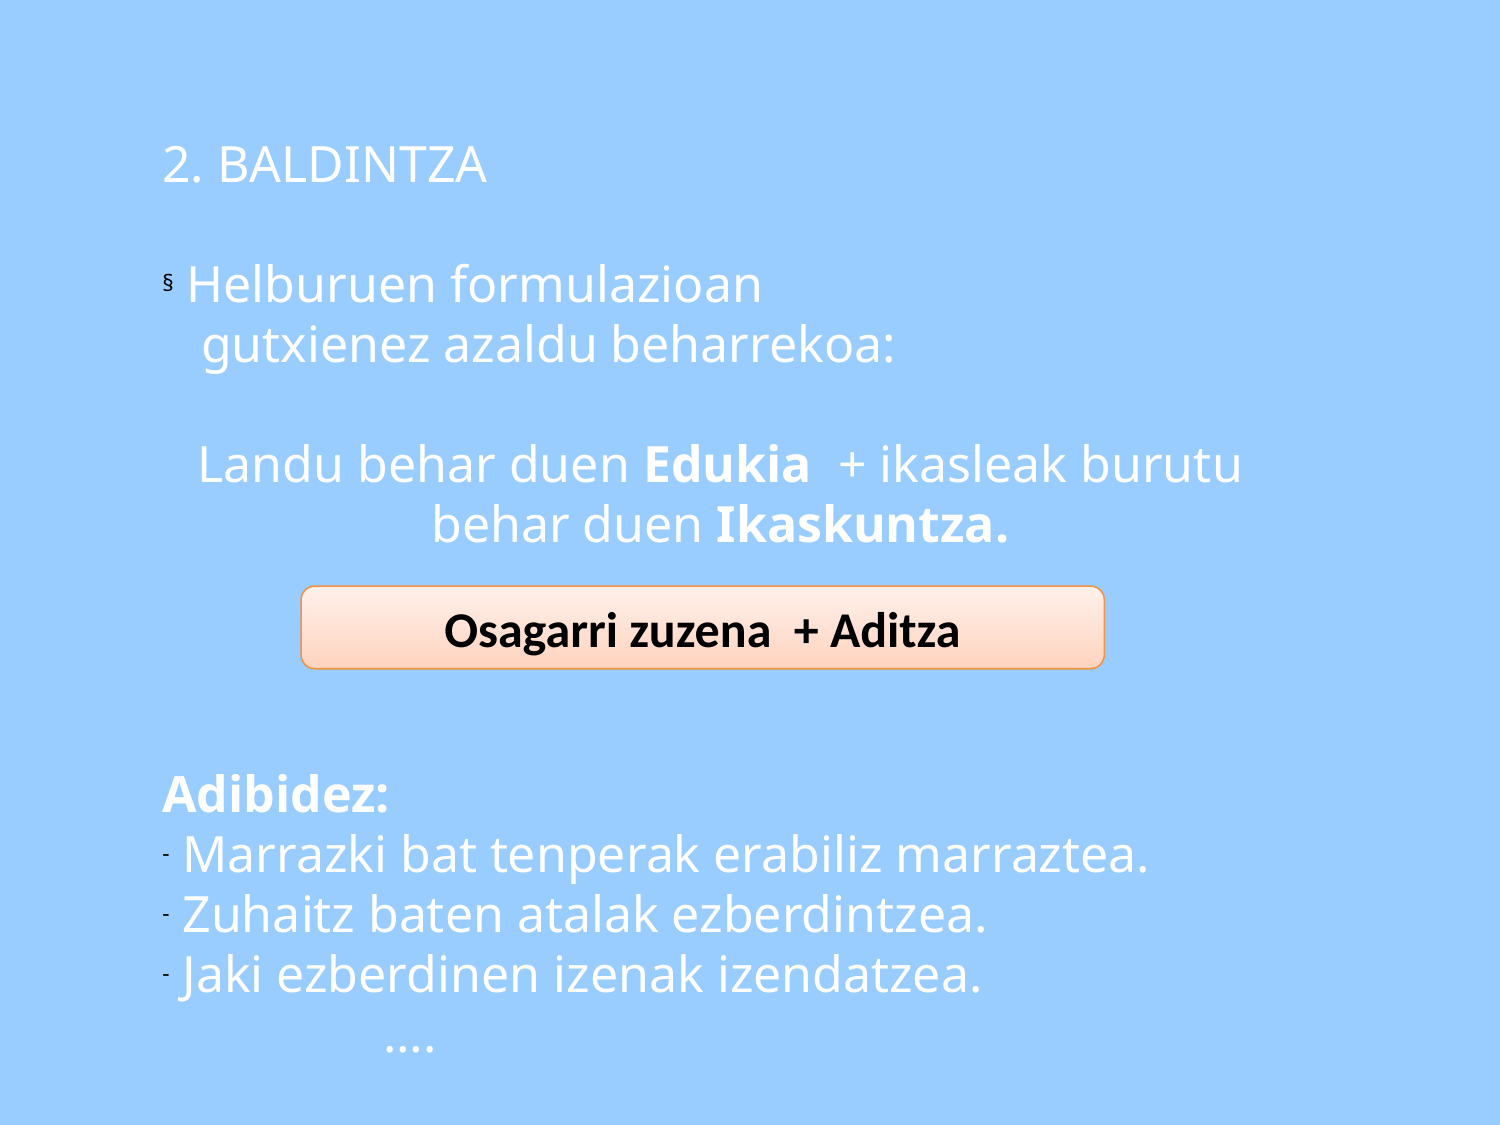

2. BALDINTZA
 Helburuen formulazioan
 gutxienez azaldu beharrekoa:
Landu behar duen Edukia + ikasleak burutu behar duen Ikaskuntza.
Adibidez:
 Marrazki bat tenperak erabiliz marraztea.
 Zuhaitz baten atalak ezberdintzea.
 Jaki ezberdinen izenak izendatzea.
			….
Osagarri zuzena + Aditza